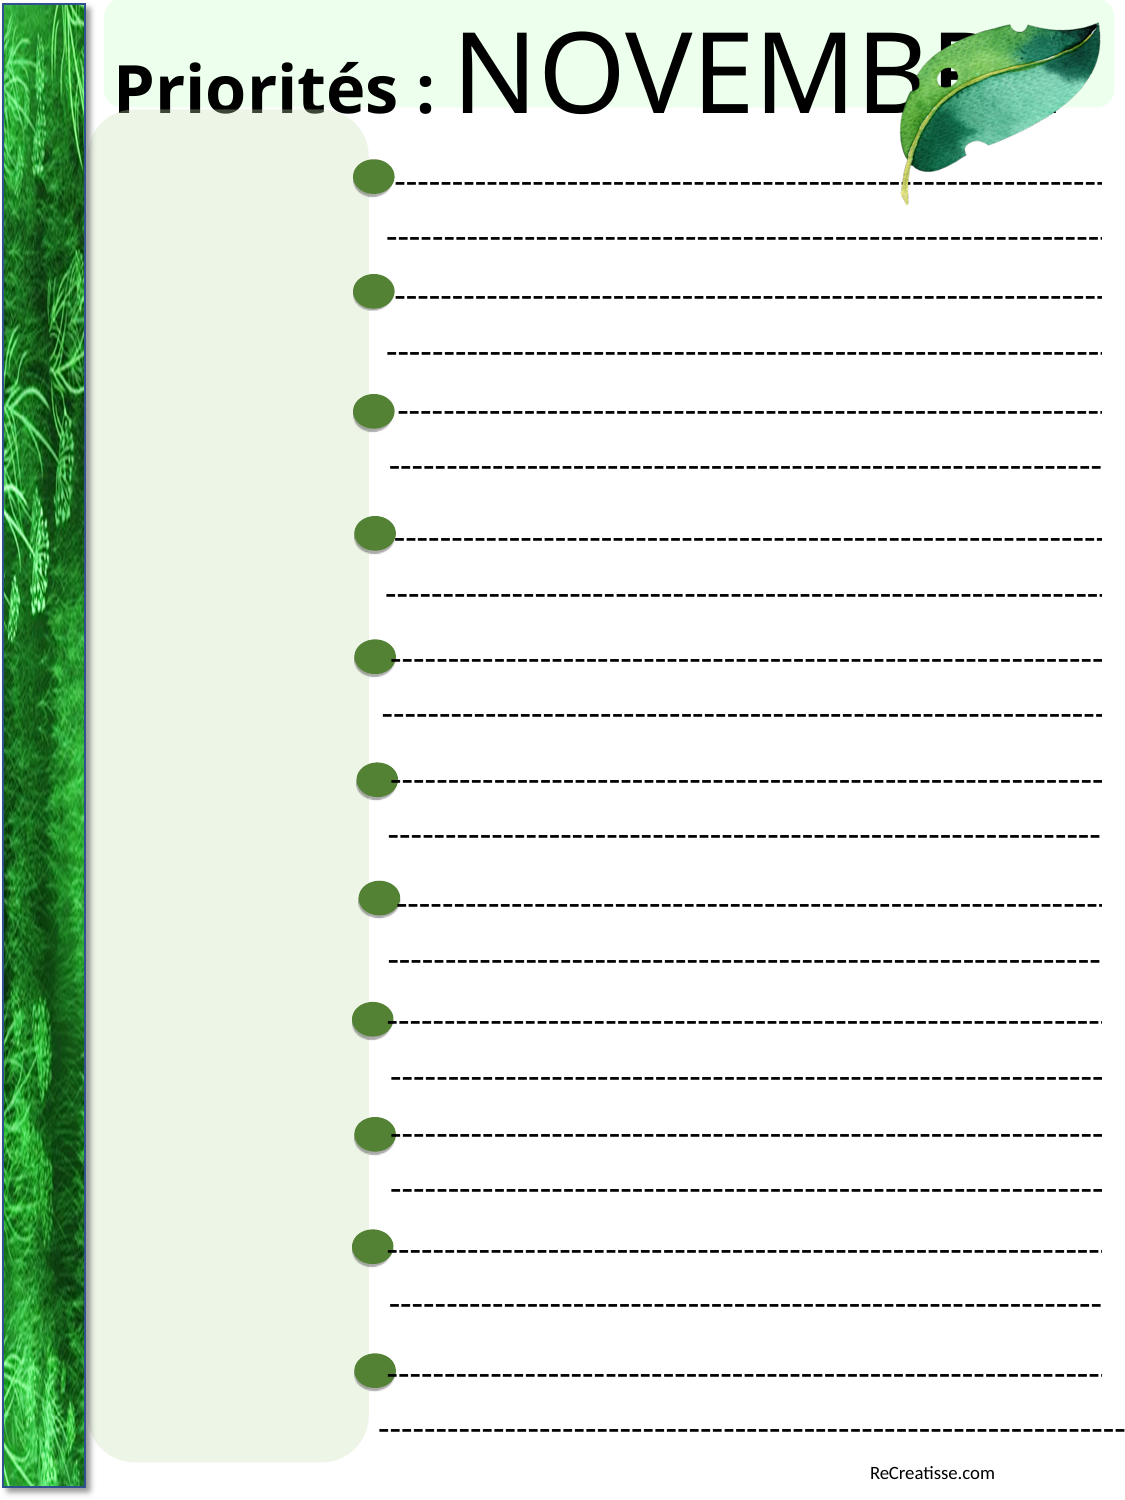

Priorités : NOVEMBRE
--------------------------------------------------------------------------------------
--------------------------------------------------------------------------------------
--------------------------------------------------------------------------------------
--------------------------------------------------------------------------------------
--------------------------------------------------------------------------------------
--------------------------------------------------------------------------------------
--------------------------------------------------------------------------------------
--------------------------------------------------------------------------------------
--------------------------------------------------------------------------------------
--------------------------------------------------------------------------------------
--------------------------------------------------------------------------------------
--------------------------------------------------------------------------------------
--------------------------------------------------------------------------------------
--------------------------------------------------------------------------------------
--------------------------------------------------------------------------------------
--------------------------------------------------------------------------------------
--------------------------------------------------------------------------------------
--------------------------------------------------------------------------------------
--------------------------------------------------------------------------------------
--------------------------------------------------------------------------------------
--------------------------------------------------------------------------------------
--------------------------------------------------------------------------------------
ReCreatisse.com